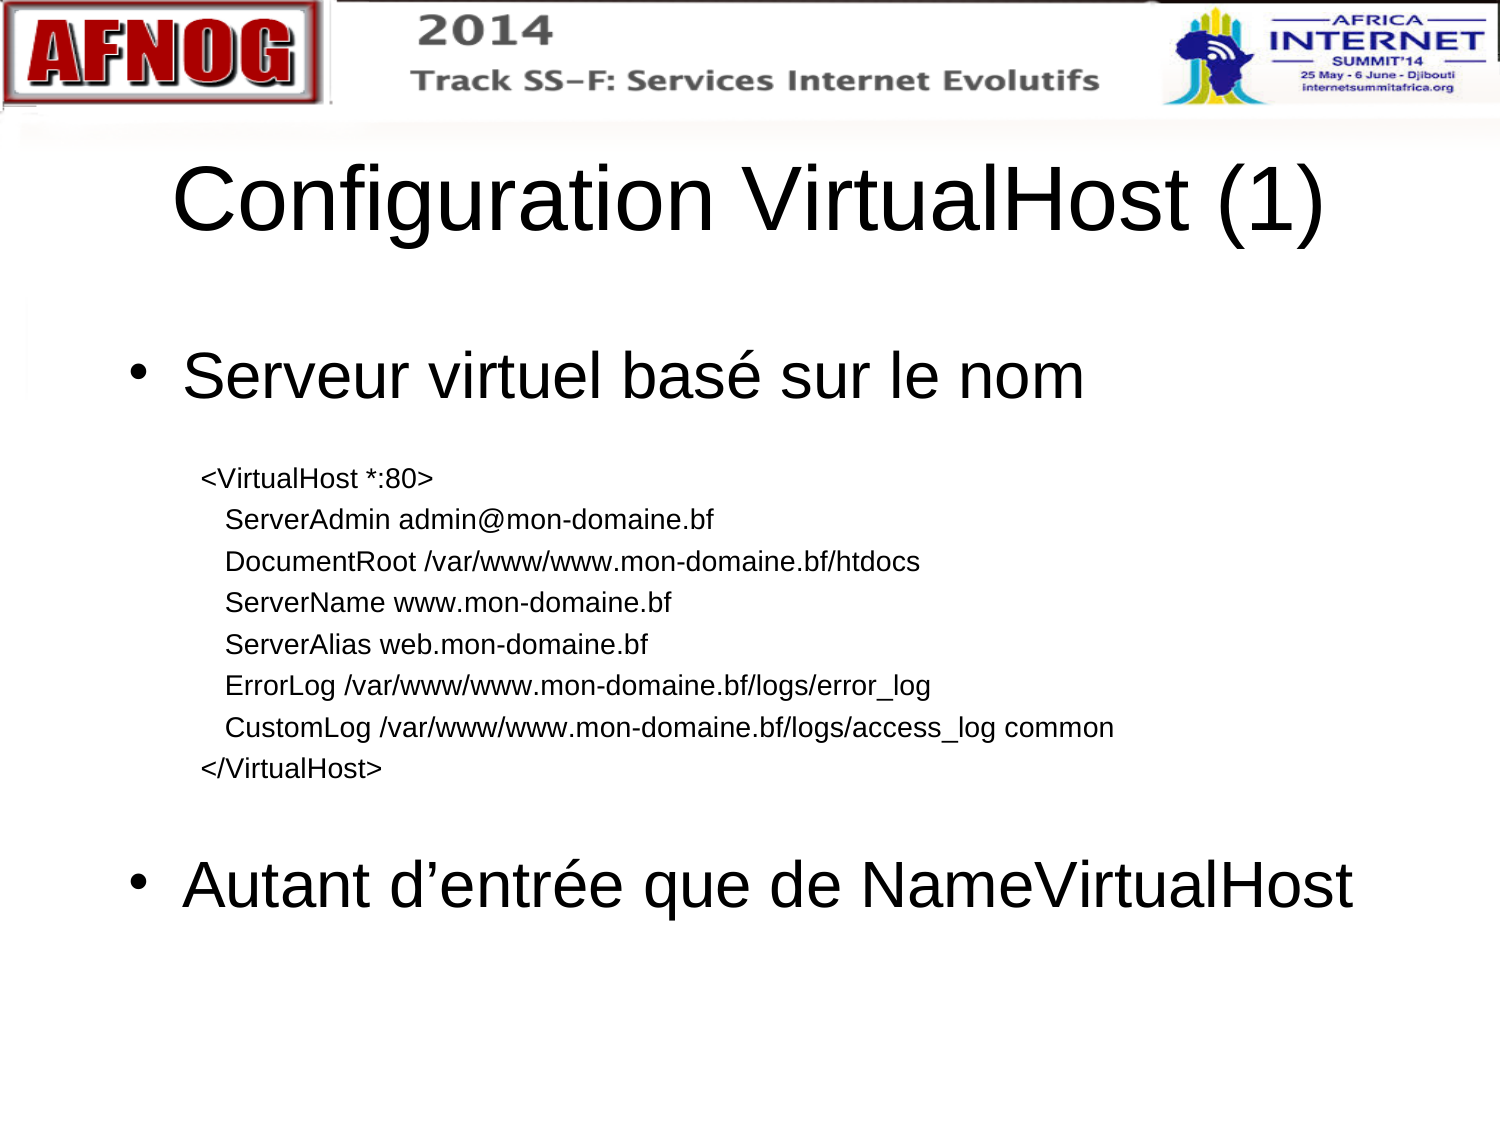

# Configuration VirtualHost (1)
Serveur virtuel basé sur le nom
<VirtualHost *:80>
 ServerAdmin admin@mon-domaine.bf
 DocumentRoot /var/www/www.mon-domaine.bf/htdocs
 ServerName www.mon-domaine.bf
 ServerAlias web.mon-domaine.bf
 ErrorLog /var/www/www.mon-domaine.bf/logs/error_log
 CustomLog /var/www/www.mon-domaine.bf/logs/access_log common
</VirtualHost>
Autant d’entrée que de NameVirtualHost
24